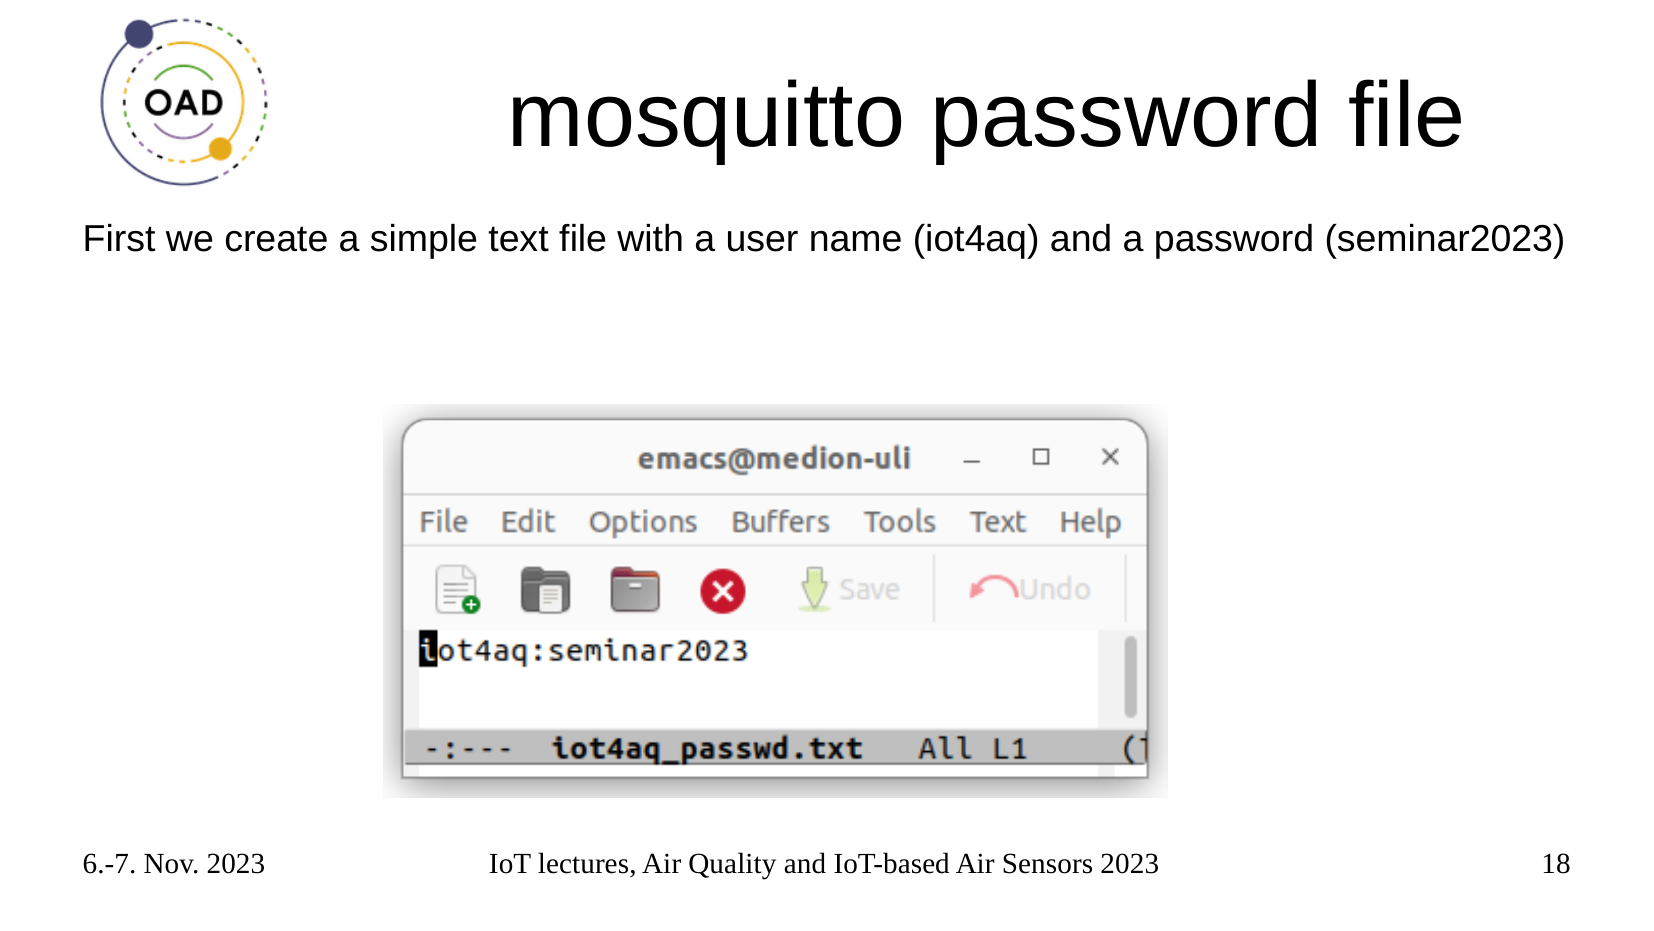

# mosquitto password file
First we create a simple text file with a user name (iot4aq) and a password (seminar2023)
6.-7. Nov. 2023
IoT lectures, Air Quality and IoT-based Air Sensors 2023
18